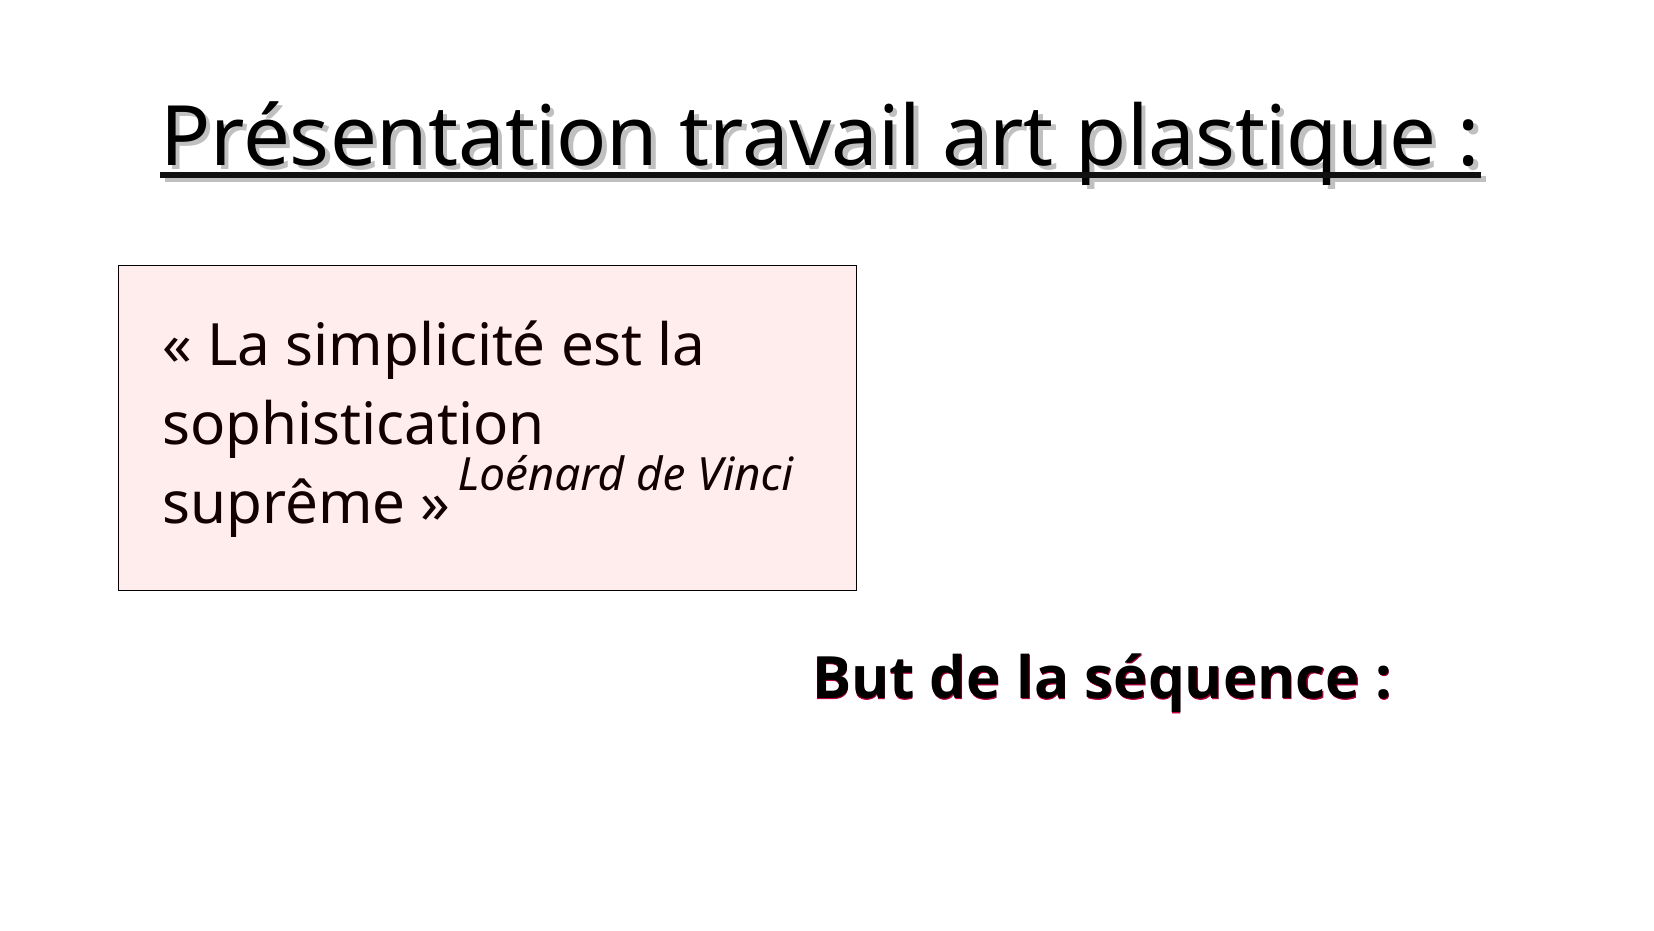

# Présentation travail art plastique :
« La simplicité est la sophistication suprême »
Loénard de Vinci
But de la séquence :